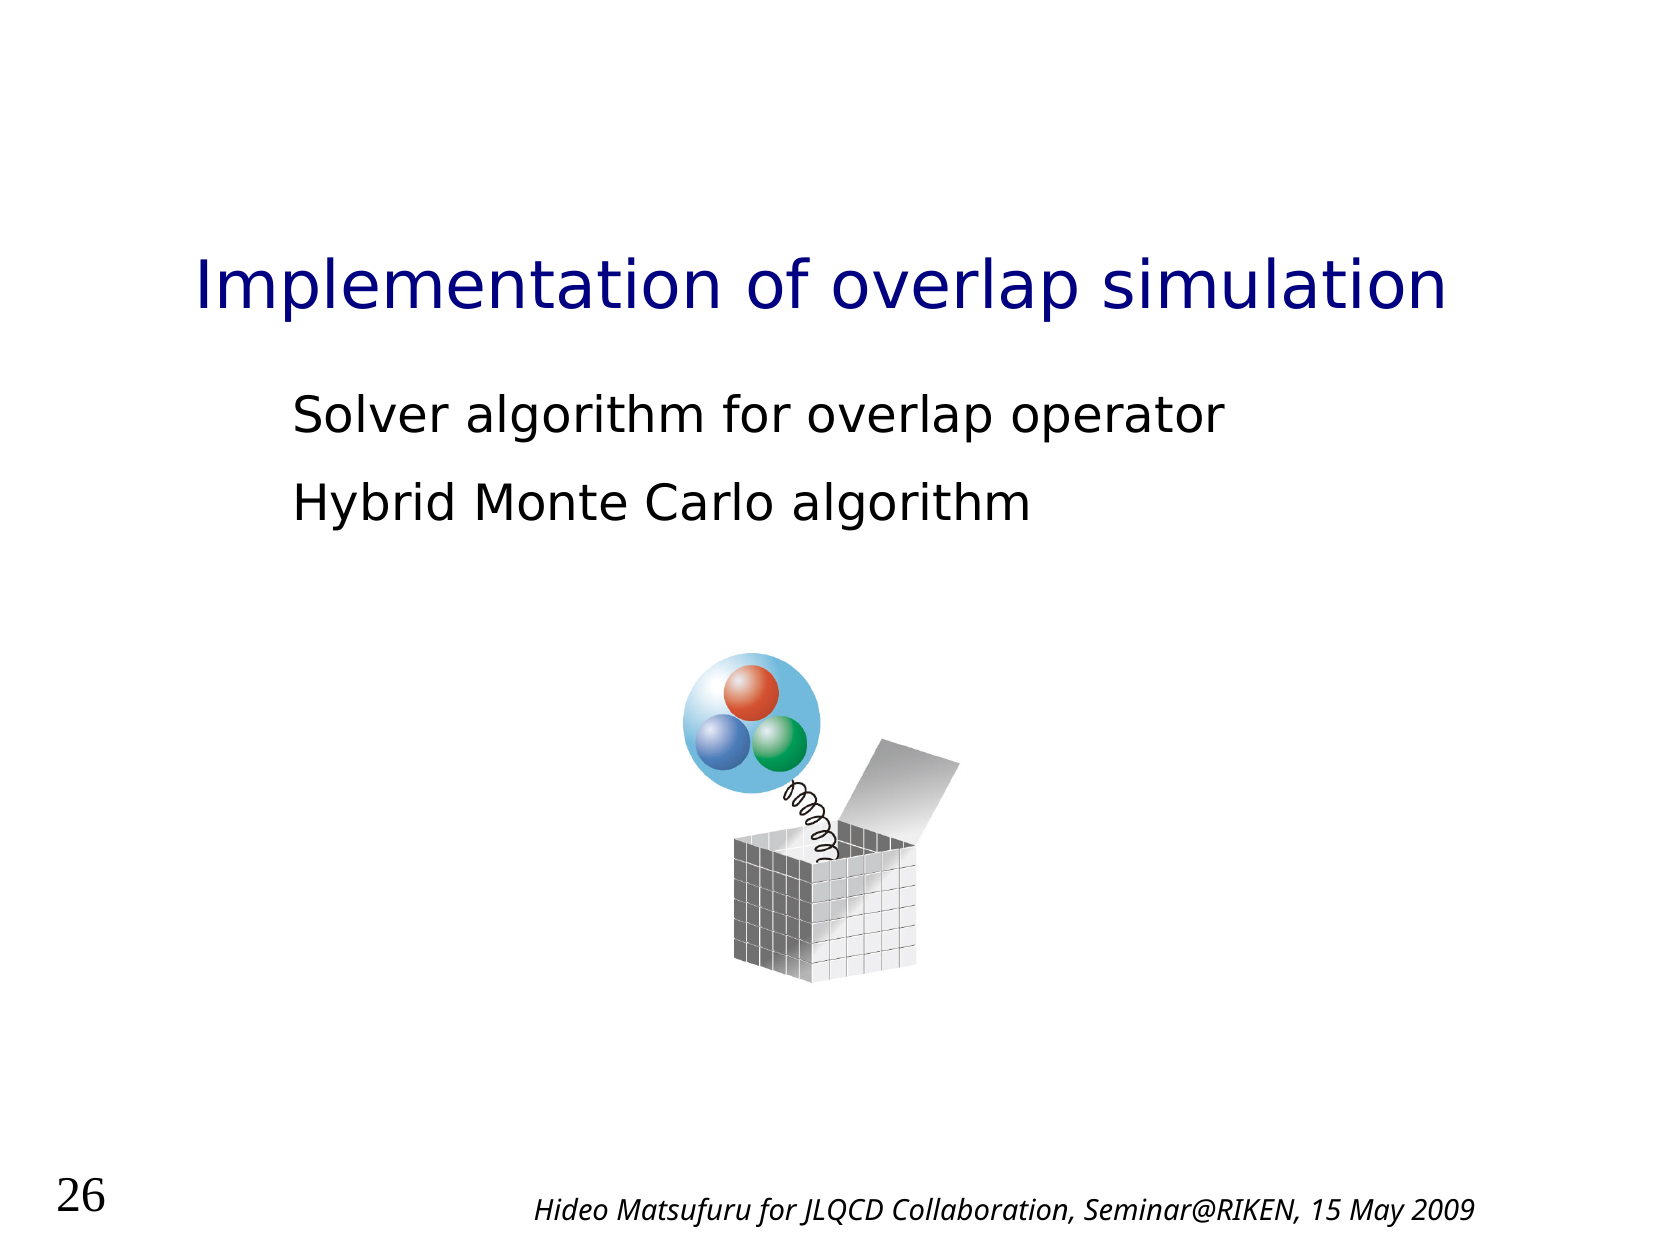

Implementation of overlap simulation
# Solver algorithm for overlap operator
Hybrid Monte Carlo algorithm